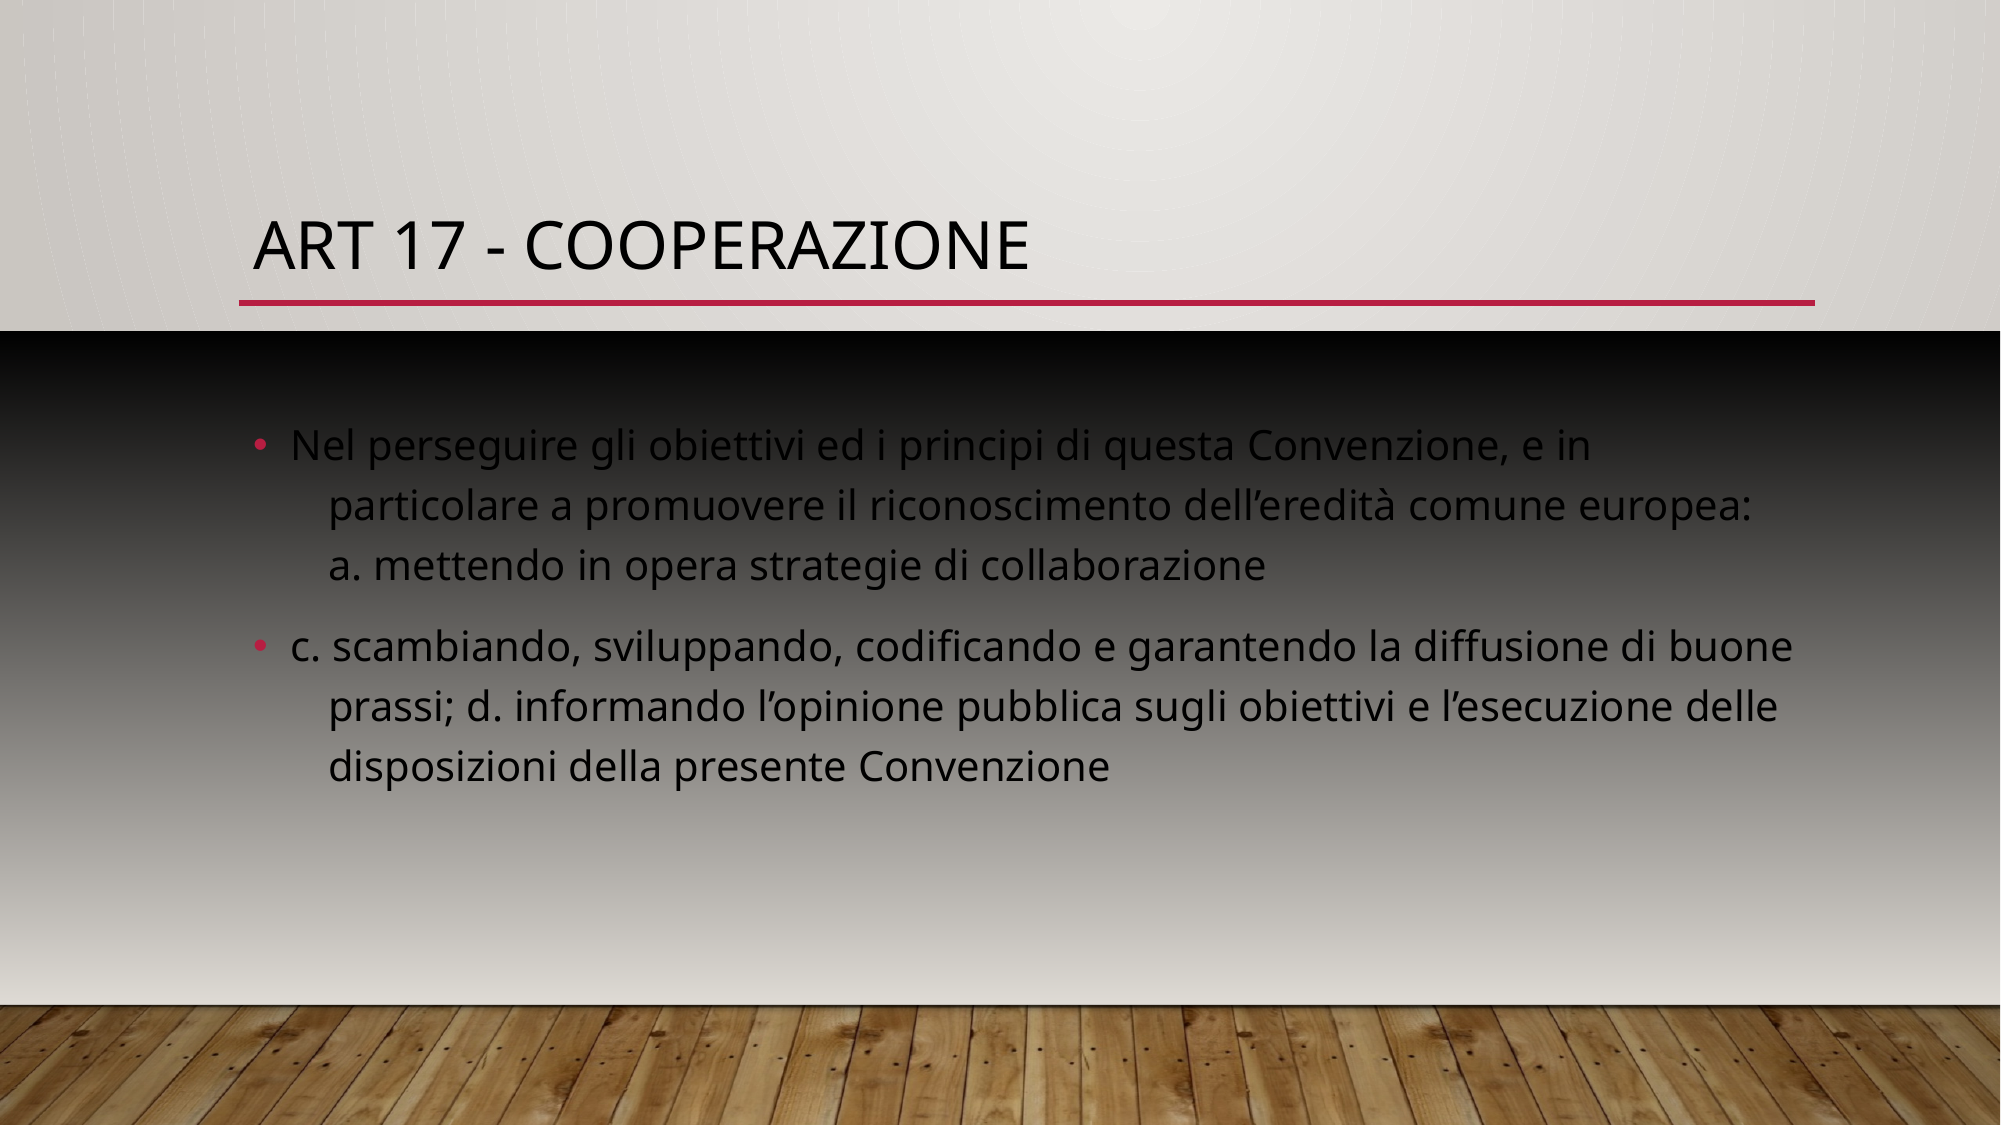

# art 17 - cooperazione
Nel perseguire gli obiettivi ed i principi di questa Convenzione, e in particolare a promuovere il riconoscimento dell’eredità comune europea: a. mettendo in opera strategie di collaborazione
c. scambiando, sviluppando, codificando e garantendo la diffusione di buone prassi; d. informando l’opinione pubblica sugli obiettivi e l’esecuzione delle disposizioni della presente Convenzione